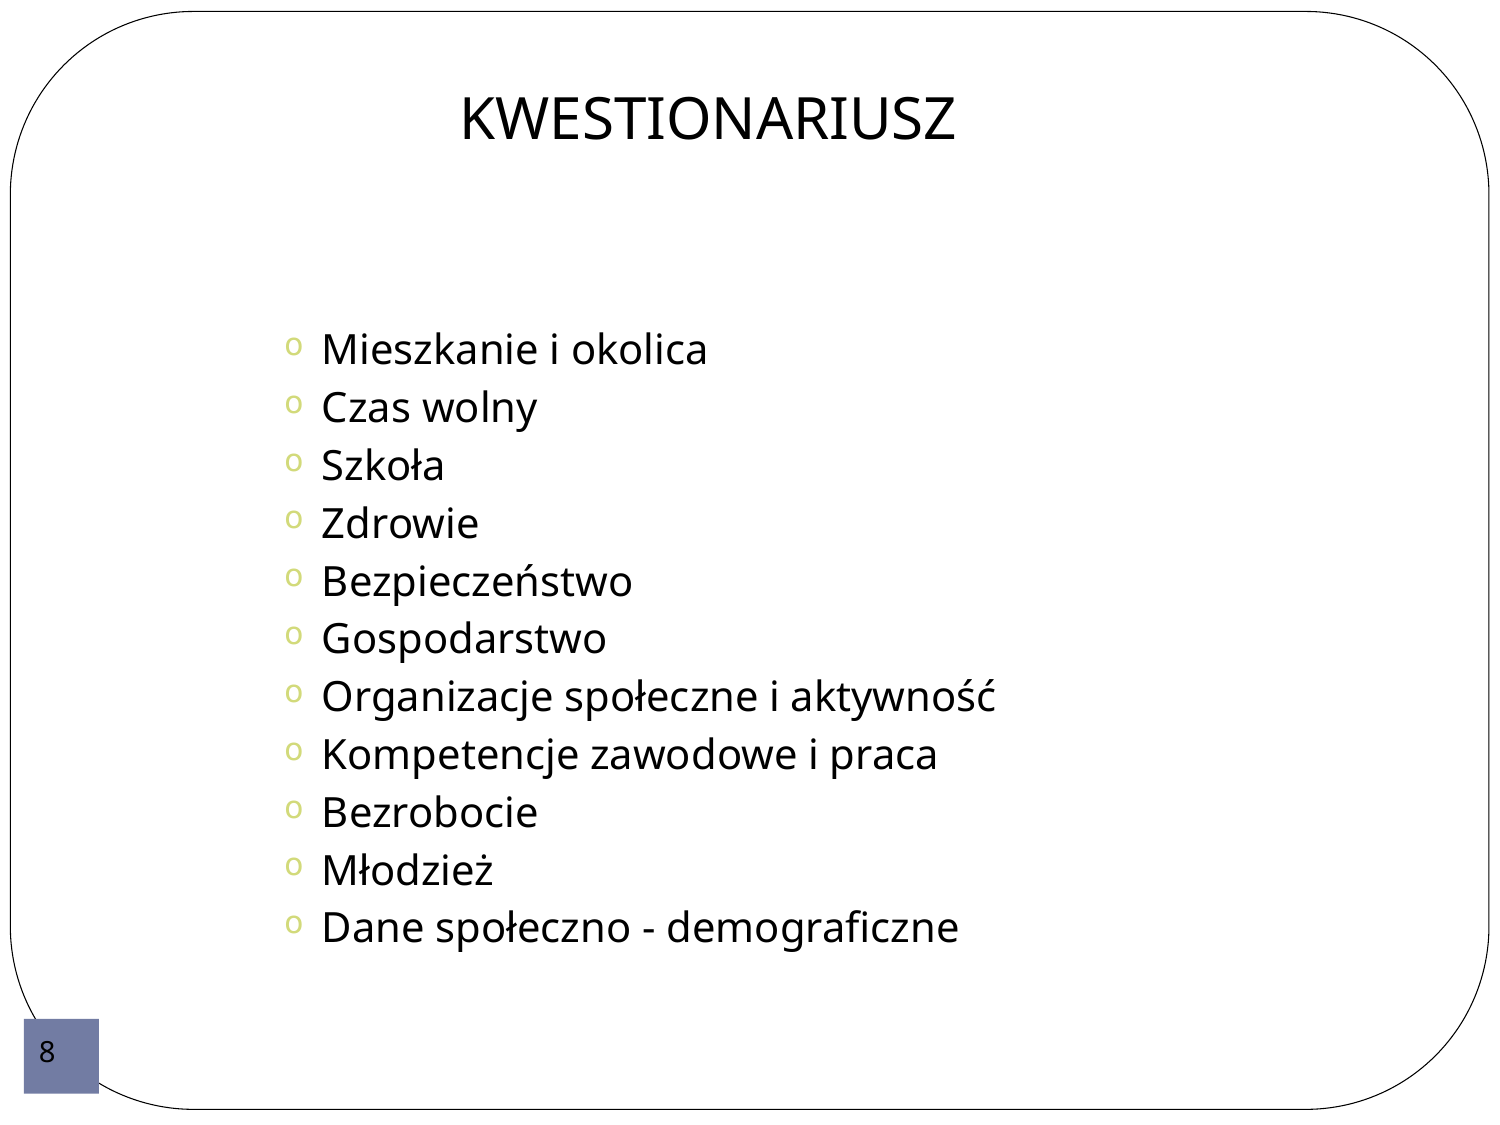

#
 KWESTIONARIUSZ
Mieszkanie i okolica
Czas wolny
Szkoła
Zdrowie
Bezpieczeństwo
Gospodarstwo
Organizacje społeczne i aktywność
Kompetencje zawodowe i praca
Bezrobocie
Młodzież
Dane społeczno - demograficzne